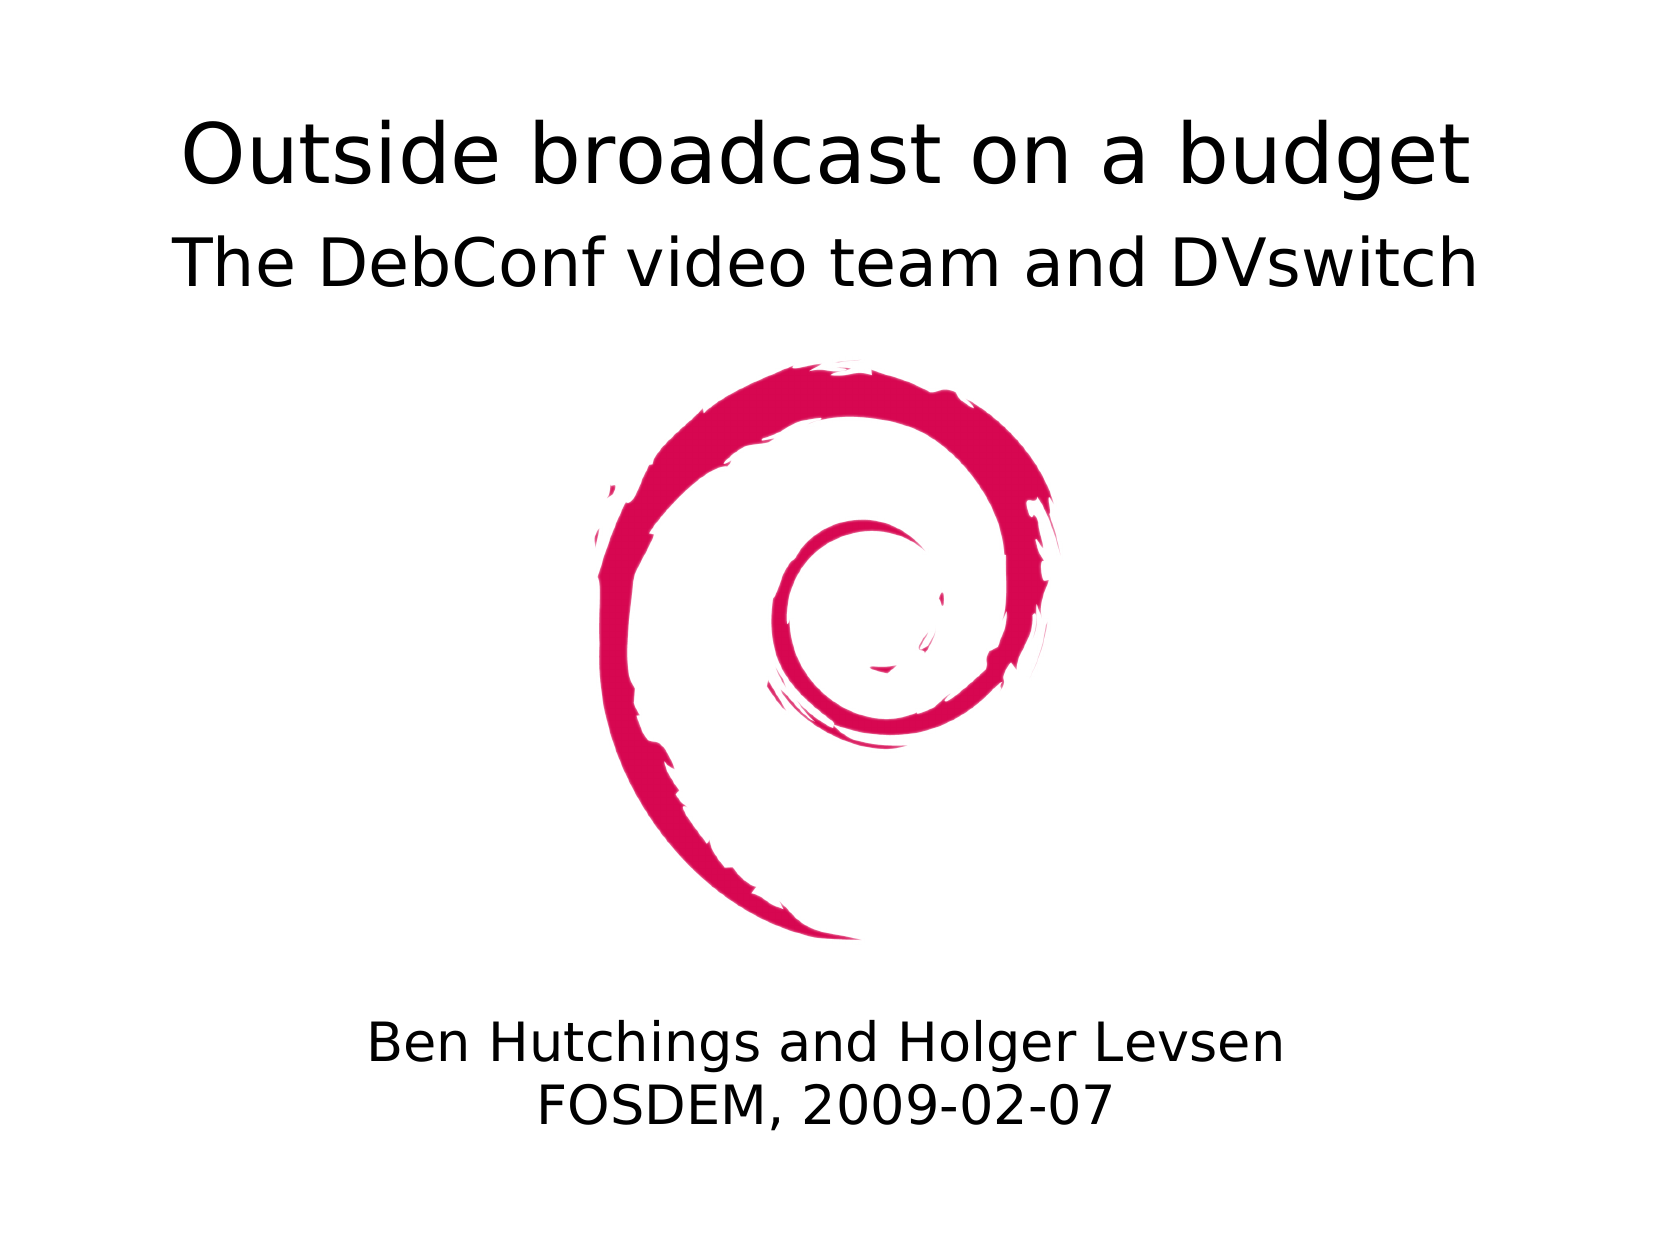

Outside broadcast on a budget
The DebConf video team and DVswitch
Ben Hutchings and Holger Levsen
FOSDEM, 2009-02-07